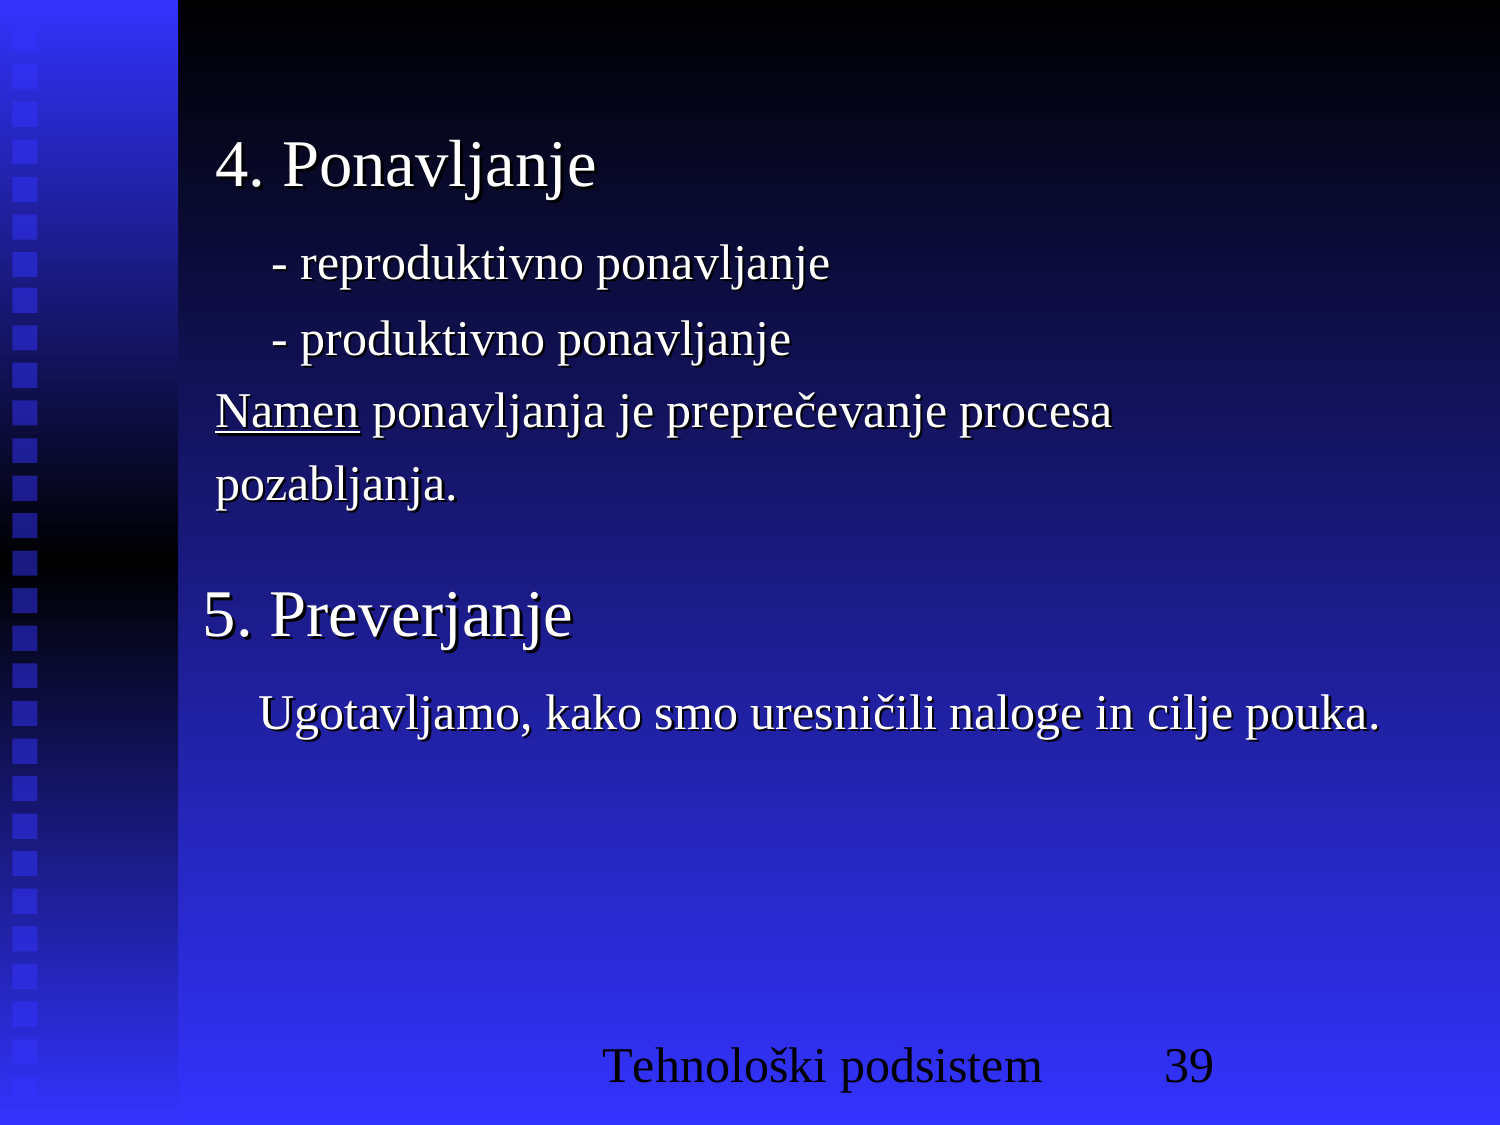

# 4. Ponavljanje
 	- reproduktivno ponavljanje
	- produktivno ponavljanje
Namen ponavljanja je preprečevanje procesa
pozabljanja.
5. Preverjanje
	Ugotavljamo, kako smo uresničili naloge in cilje pouka.
Tehnološki podsistem
39